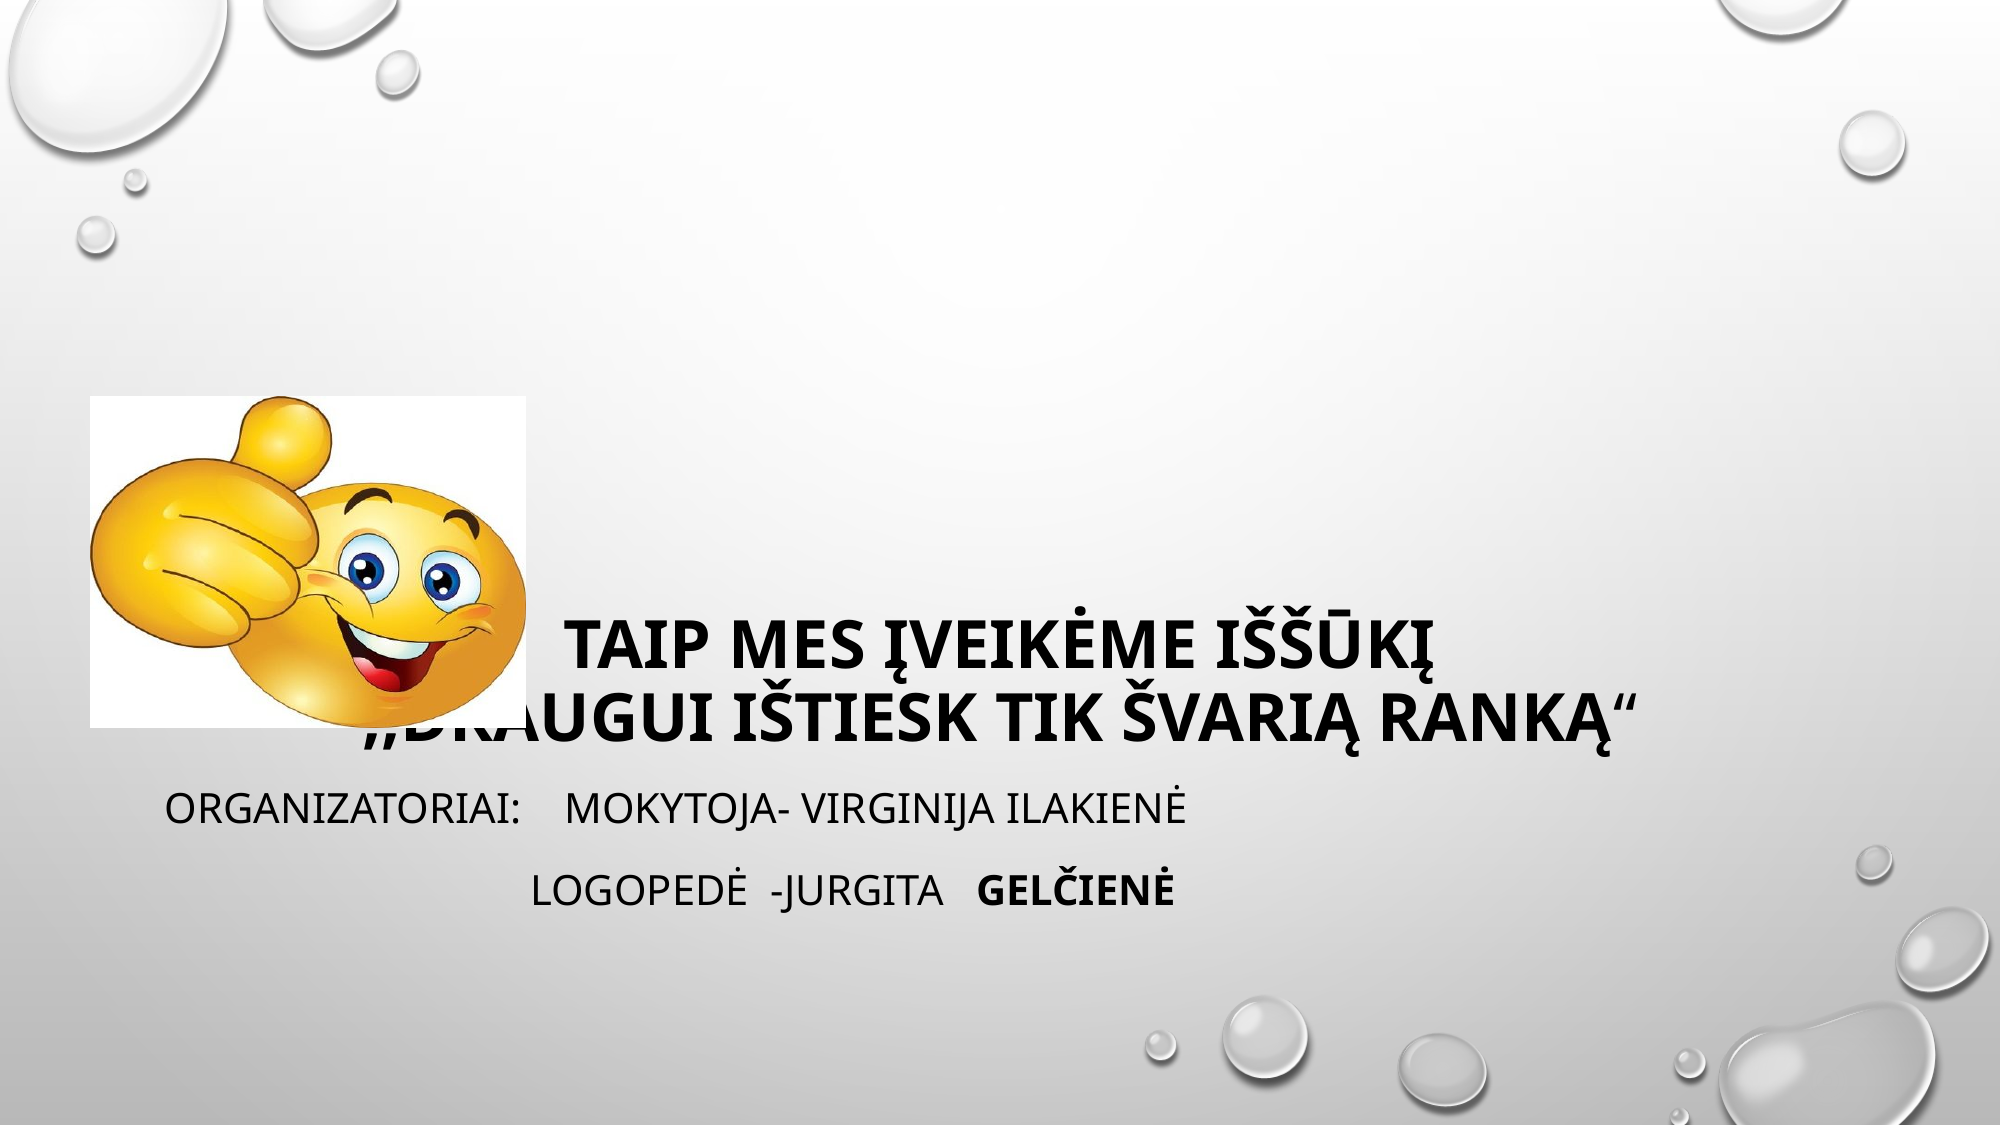

# TAIP MES ĮVEIKĖME IŠŠŪKĮ ,,DRAUGUI IŠTIESK TIK ŠVARIĄ RANKĄ“
organizatoriai: mokytoja- virginija ilakienė
 logopedė -Jurgita Gelčienė